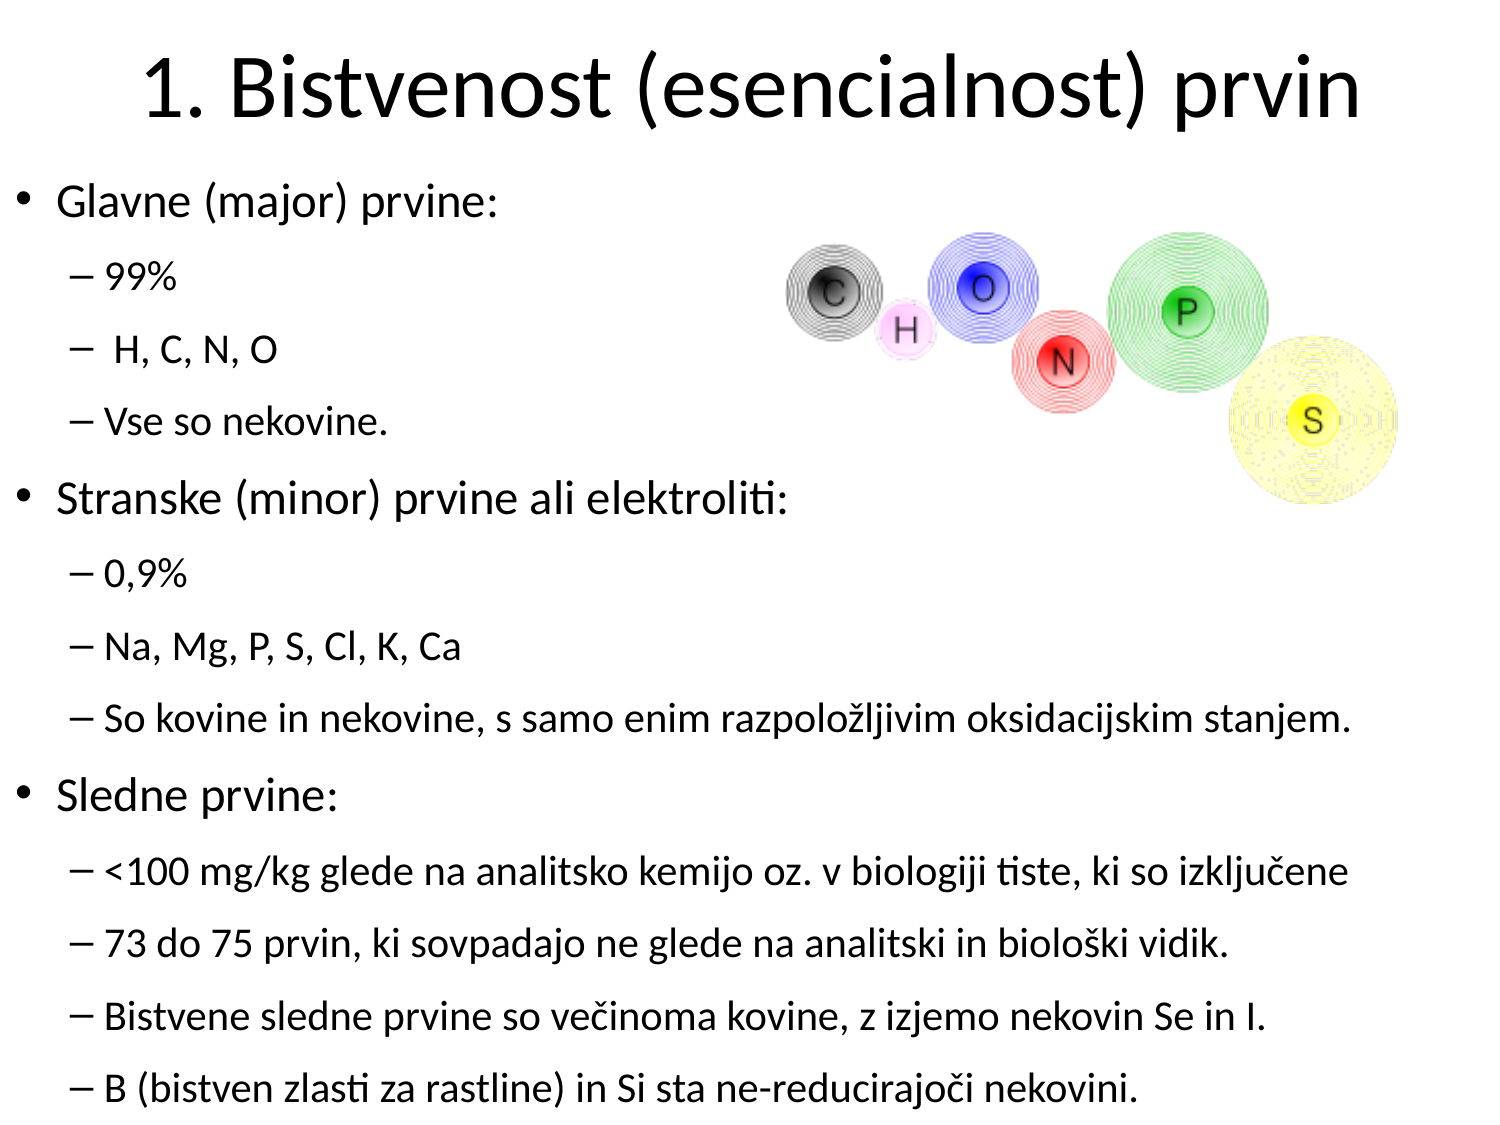

# 1. Bistvenost (esencialnost) prvin
Glavne (major) prvine:
99%
 H, C, N, O
Vse so nekovine.
Stranske (minor) prvine ali elektroliti:
0,9%
Na, Mg, P, S, Cl, K, Ca
So kovine in nekovine, s samo enim razpoložljivim oksidacijskim stanjem.
Sledne prvine:
<100 mg/kg glede na analitsko kemijo oz. v biologiji tiste, ki so izključene
73 do 75 prvin, ki sovpadajo ne glede na analitski in biološki vidik.
Bistvene sledne prvine so večinoma kovine, z izjemo nekovin Se in I.
B (bistven zlasti za rastline) in Si sta ne-reducirajoči nekovini.